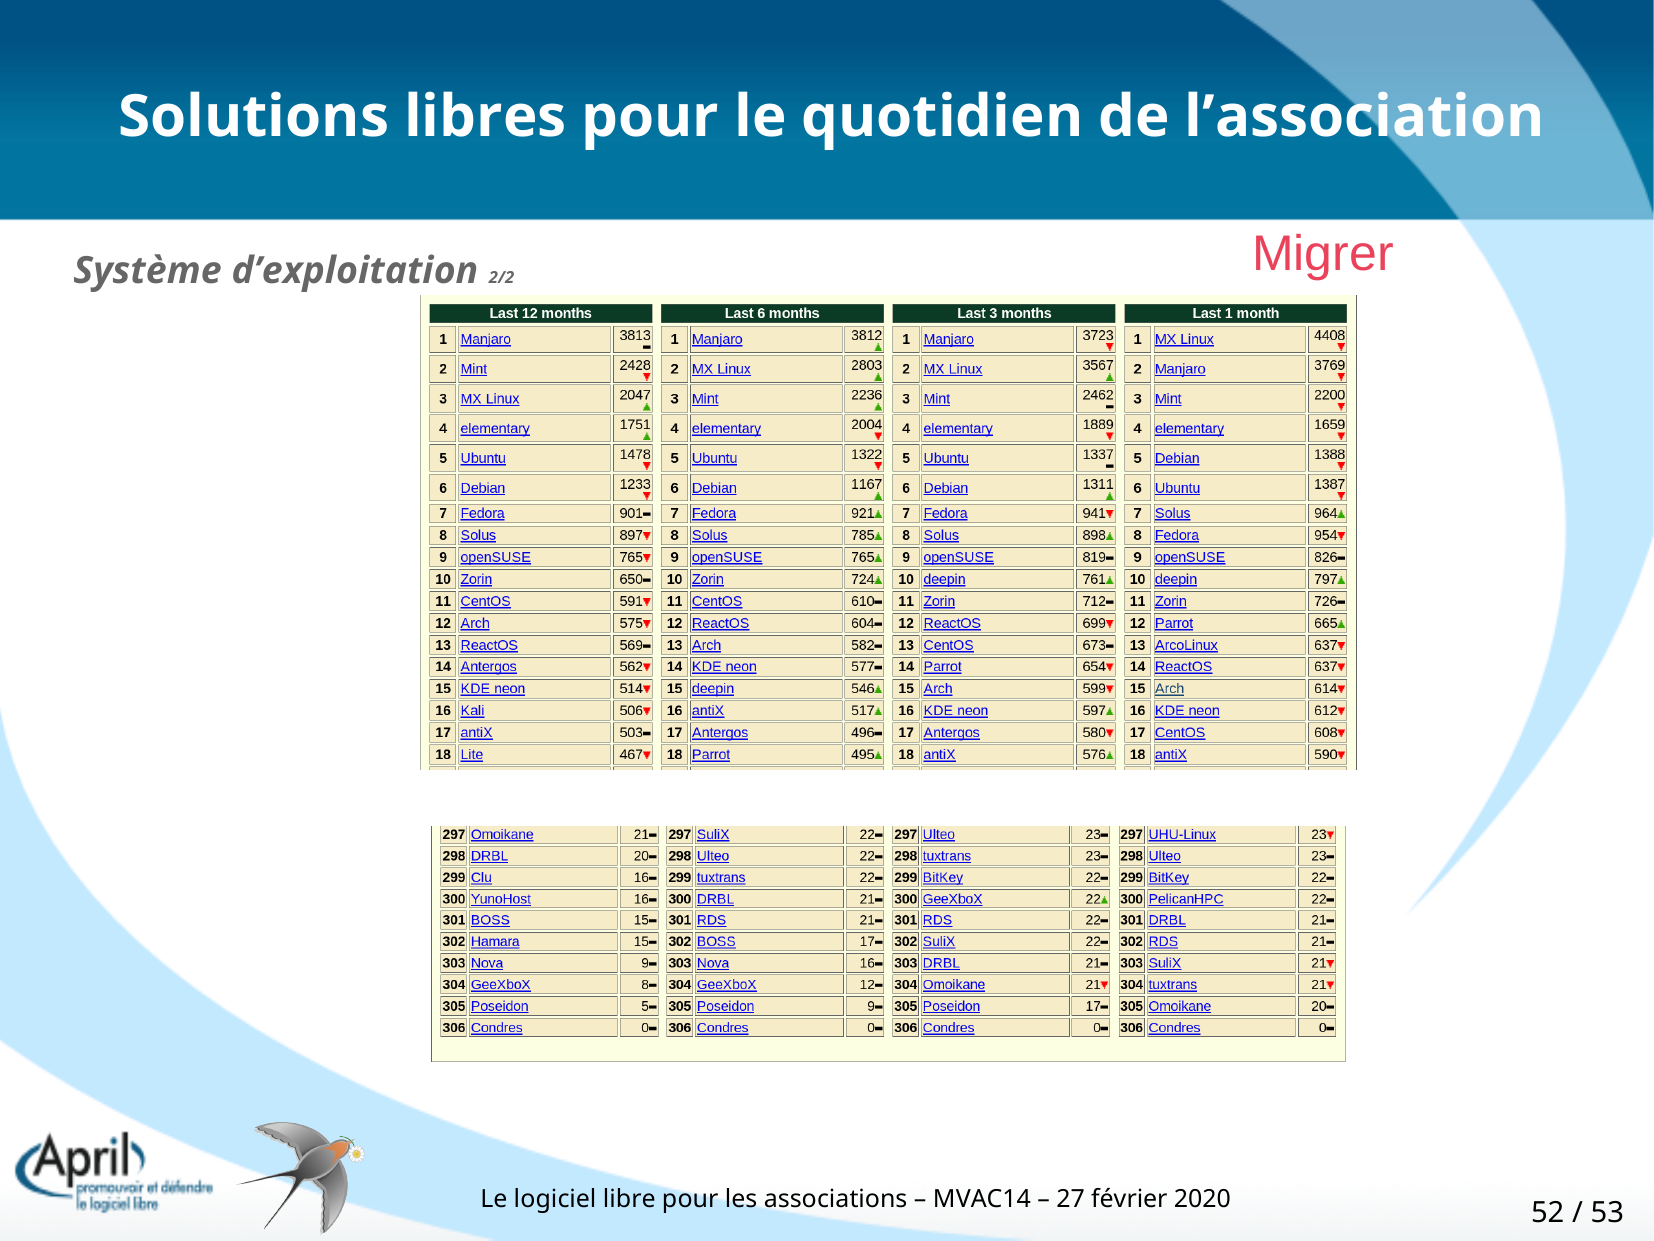

Solutions libres pour le quotidien de l’association
Migrer
Système d’exploitation 2/2
Système d’exploitation
52
POSS 2018